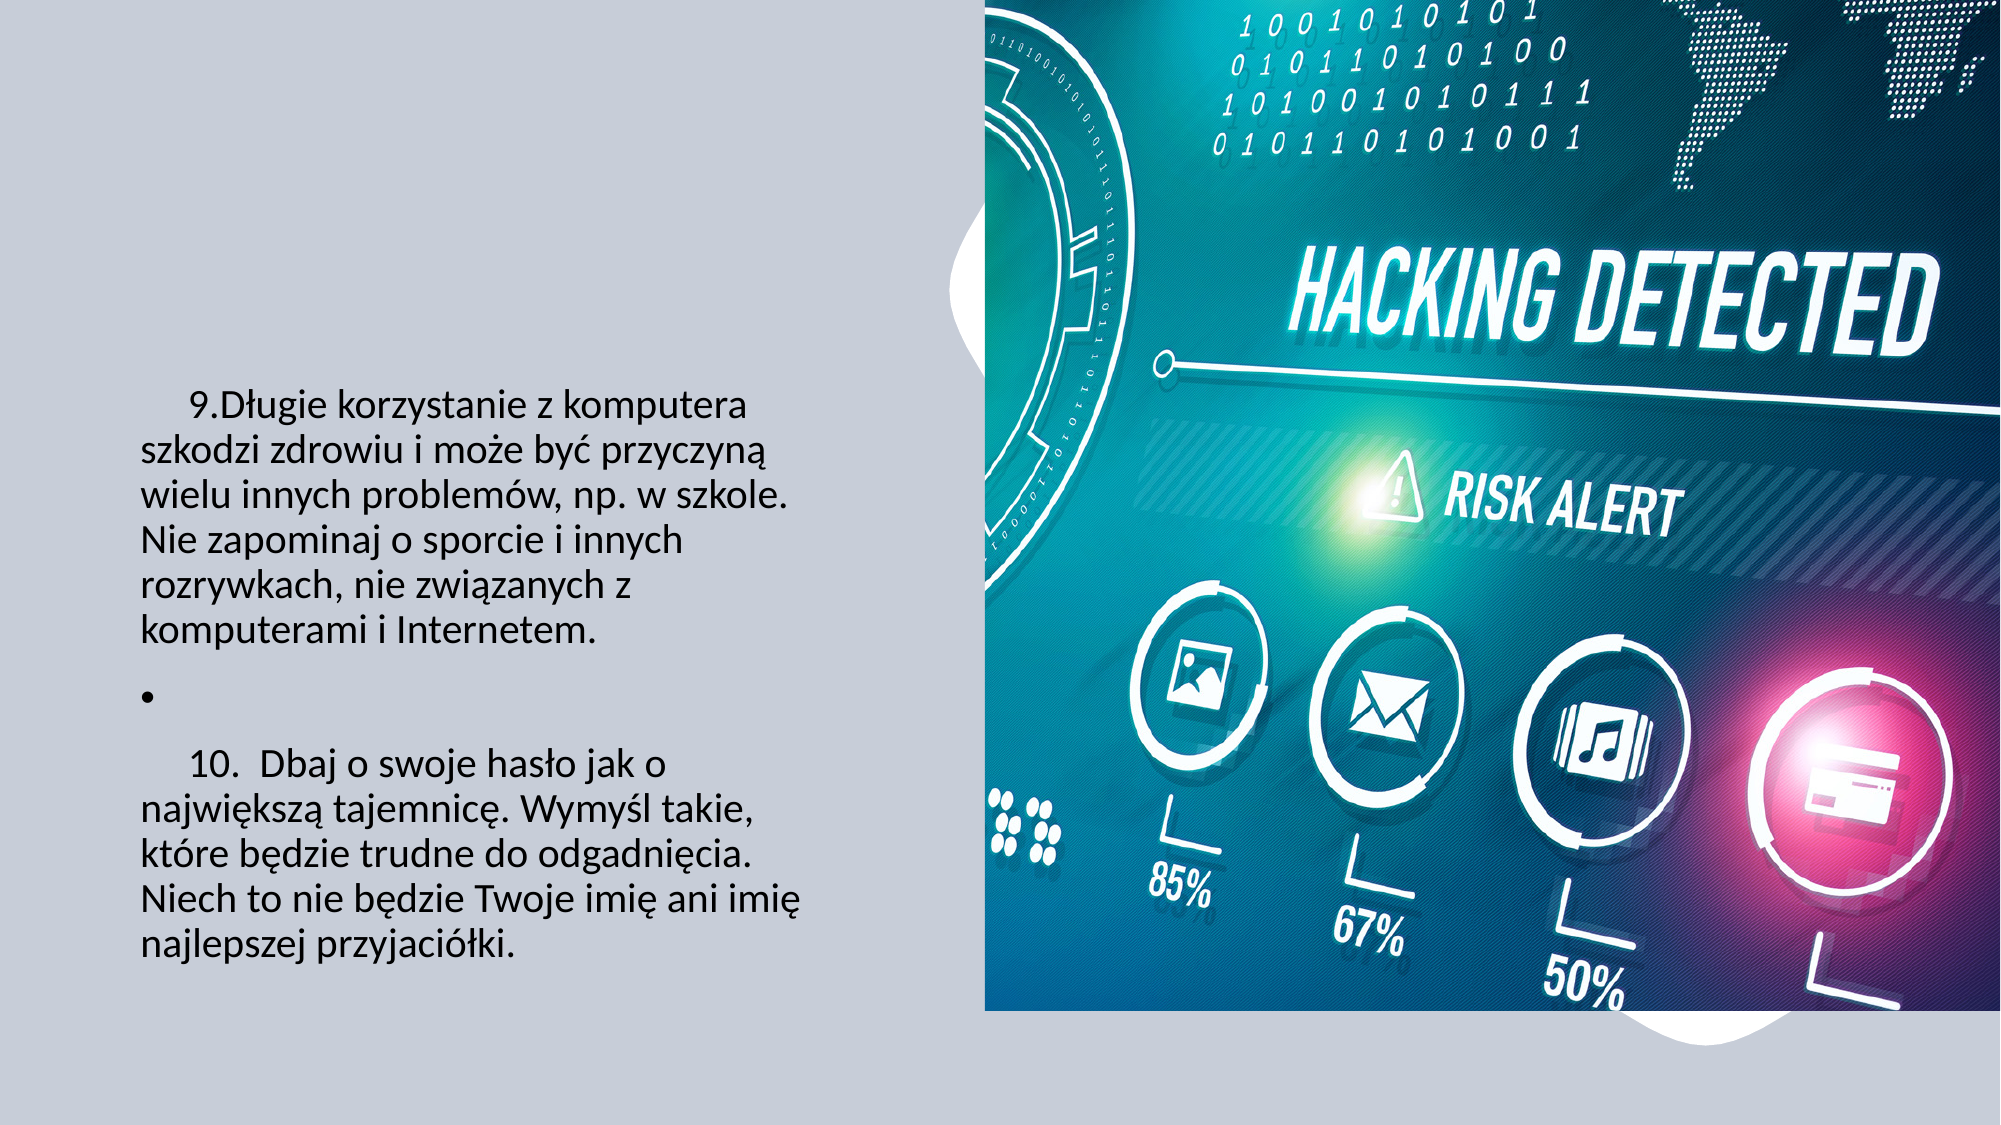

#
 9.Długie korzystanie z komputera szkodzi zdrowiu i może być przyczyną wielu innych problemów, np. w szkole. Nie zapominaj o sporcie i innych rozrywkach, nie związanych z komputerami i Internetem.
 10. Dbaj o swoje hasło jak o największą tajemnicę. Wymyśl takie, które będzie trudne do odgadnięcia. Niech to nie będzie Twoje imię ani imię najlepszej przyjaciółki.